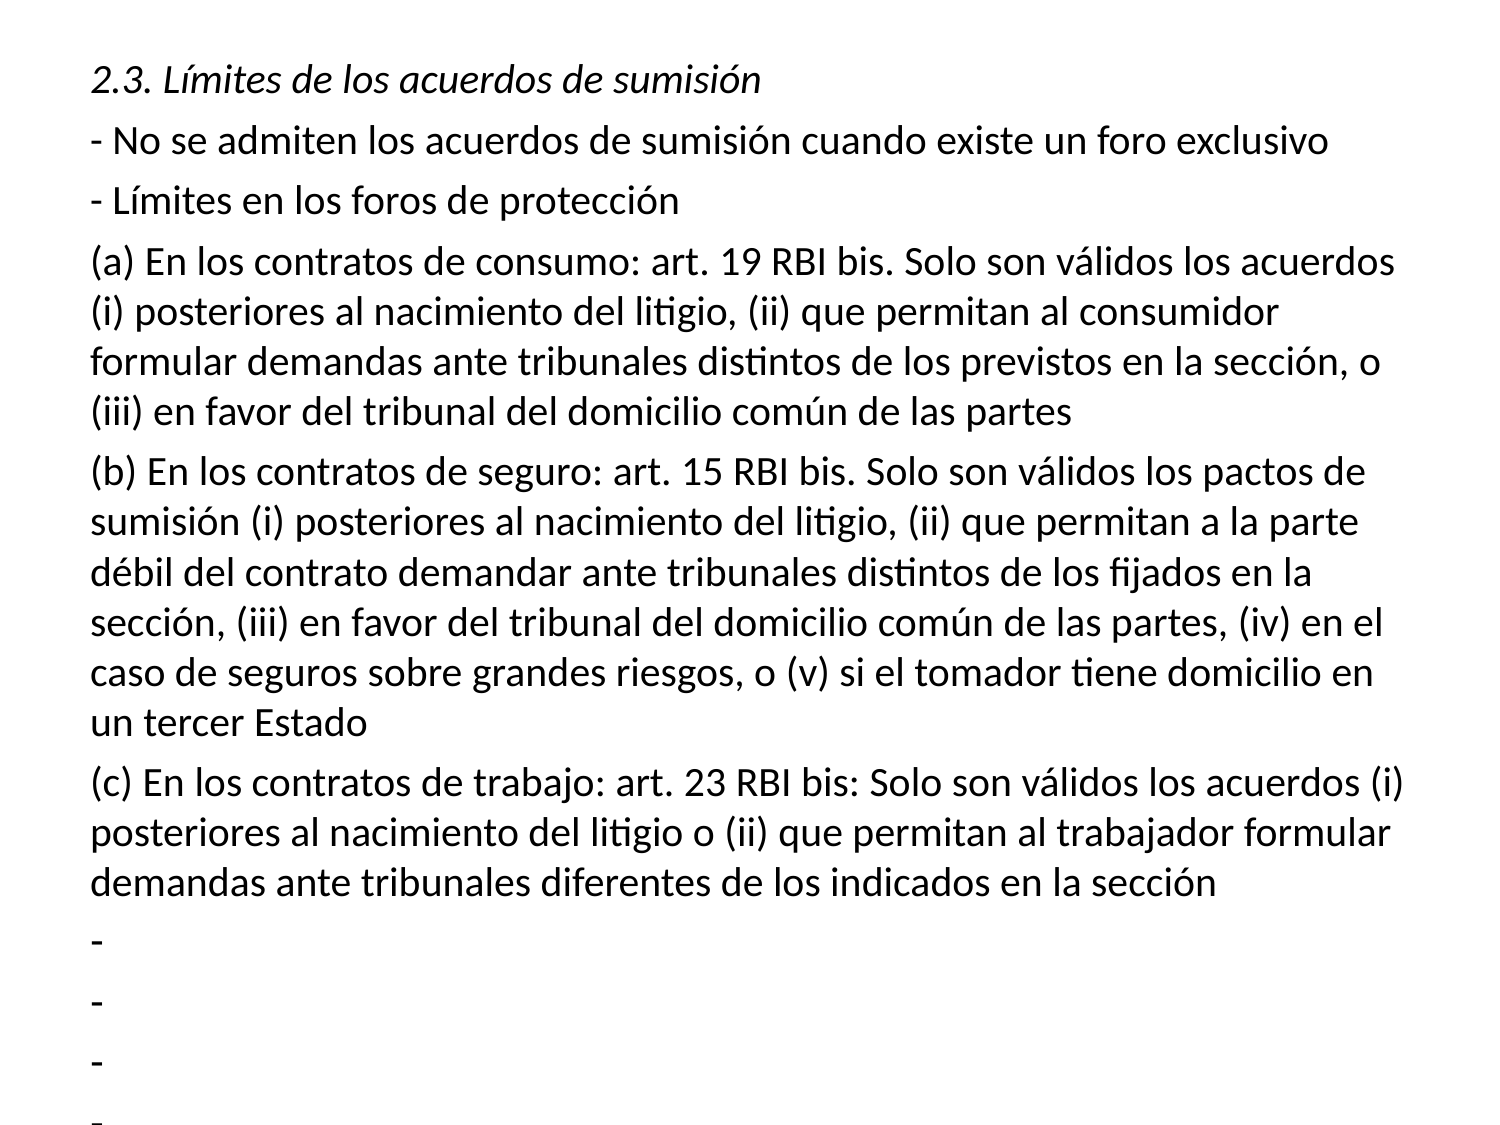

# 2.3. Límites de los acuerdos de sumisión
- No se admiten los acuerdos de sumisión cuando existe un foro exclusivo
- Límites en los foros de protección
(a) En los contratos de consumo: art. 19 RBI bis. Solo son válidos los acuerdos (i) posteriores al nacimiento del litigio, (ii) que permitan al consumidor formular demandas ante tribunales distintos de los previstos en la sección, o (iii) en favor del tribunal del domicilio común de las partes
(b) En los contratos de seguro: art. 15 RBI bis. Solo son válidos los pactos de sumisión (i) posteriores al nacimiento del litigio, (ii) que permitan a la parte débil del contrato demandar ante tribunales distintos de los fijados en la sección, (iii) en favor del tribunal del domicilio común de las partes, (iv) en el caso de seguros sobre grandes riesgos, o (v) si el tomador tiene domicilio en un tercer Estado
(c) En los contratos de trabajo: art. 23 RBI bis: Solo son válidos los acuerdos (i) posteriores al nacimiento del litigio o (ii) que permitan al trabajador formular demandas ante tribunales diferentes de los indicados en la sección